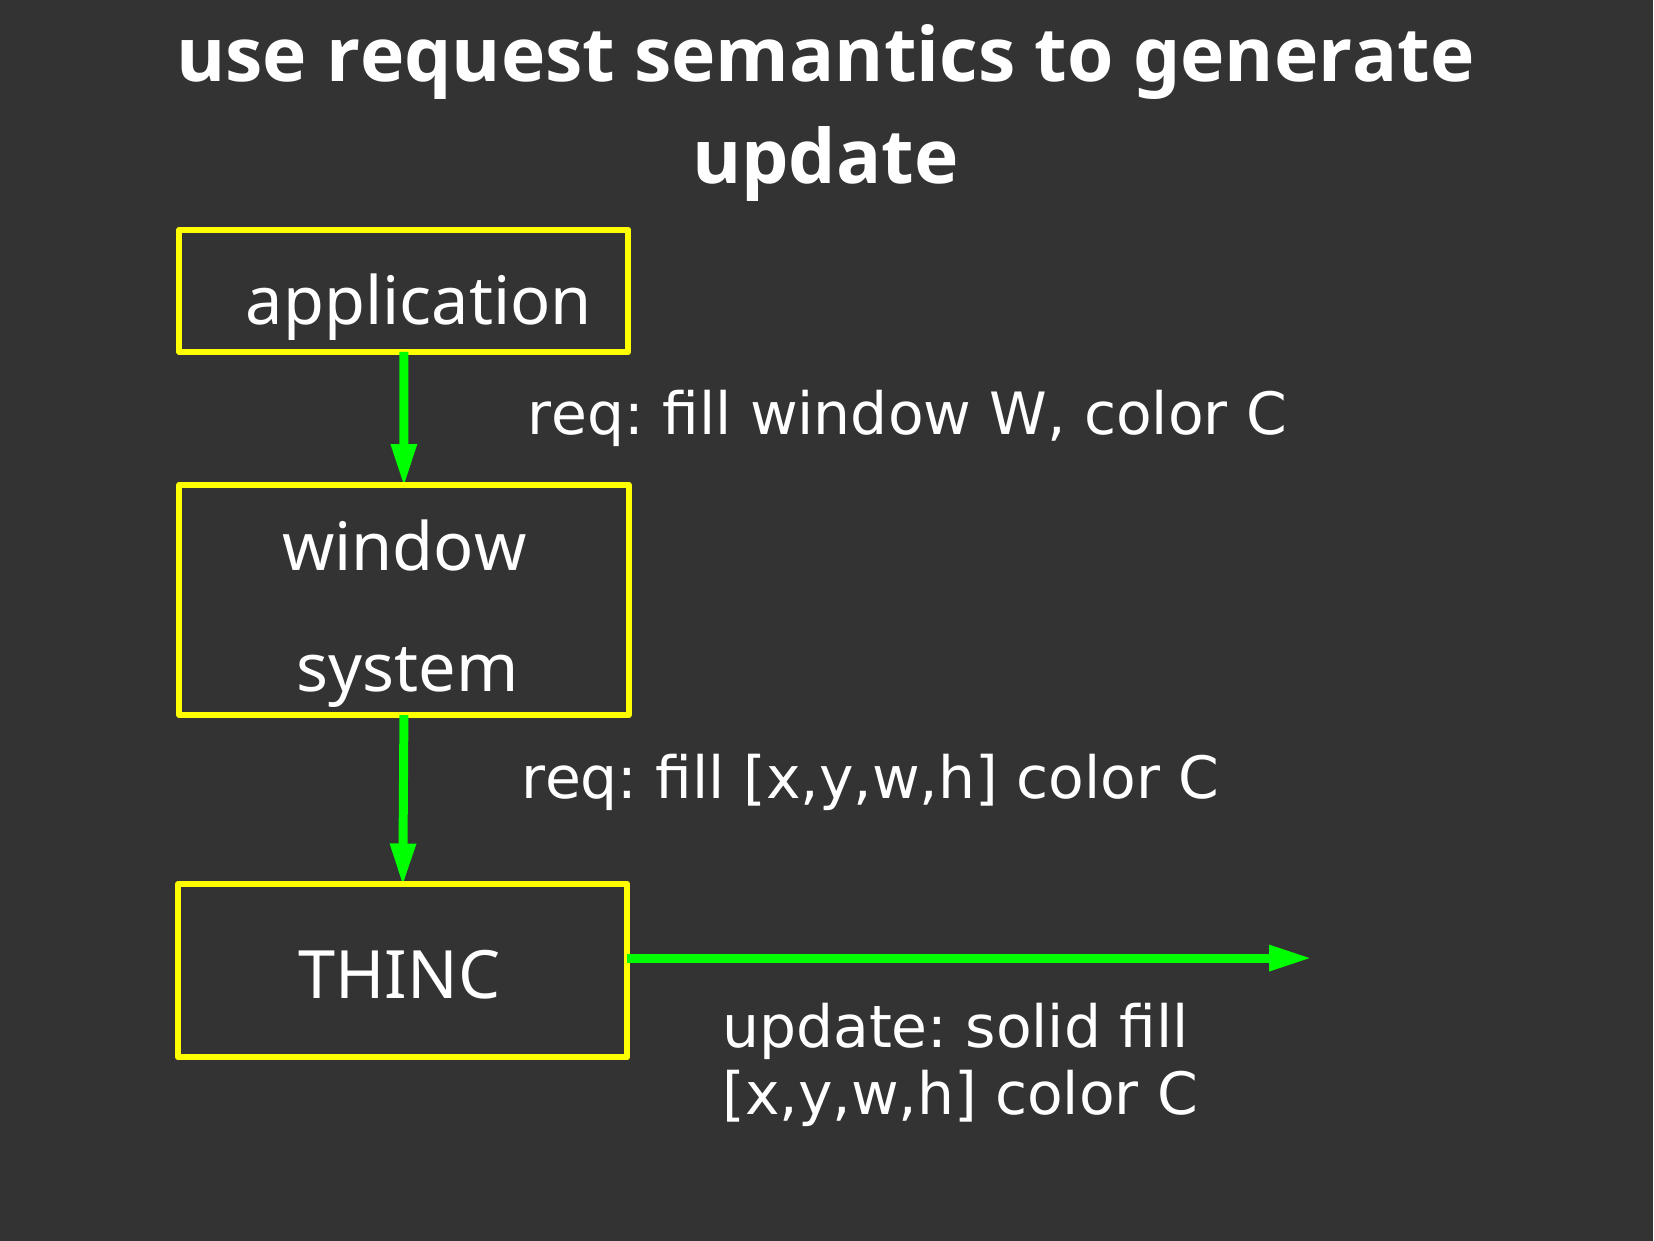

# use request semantics to generate update
application
req: fill window W, color C
window
system
req: fill [x,y,w,h] color C
THINC
update: solid fill
[x,y,w,h] color C